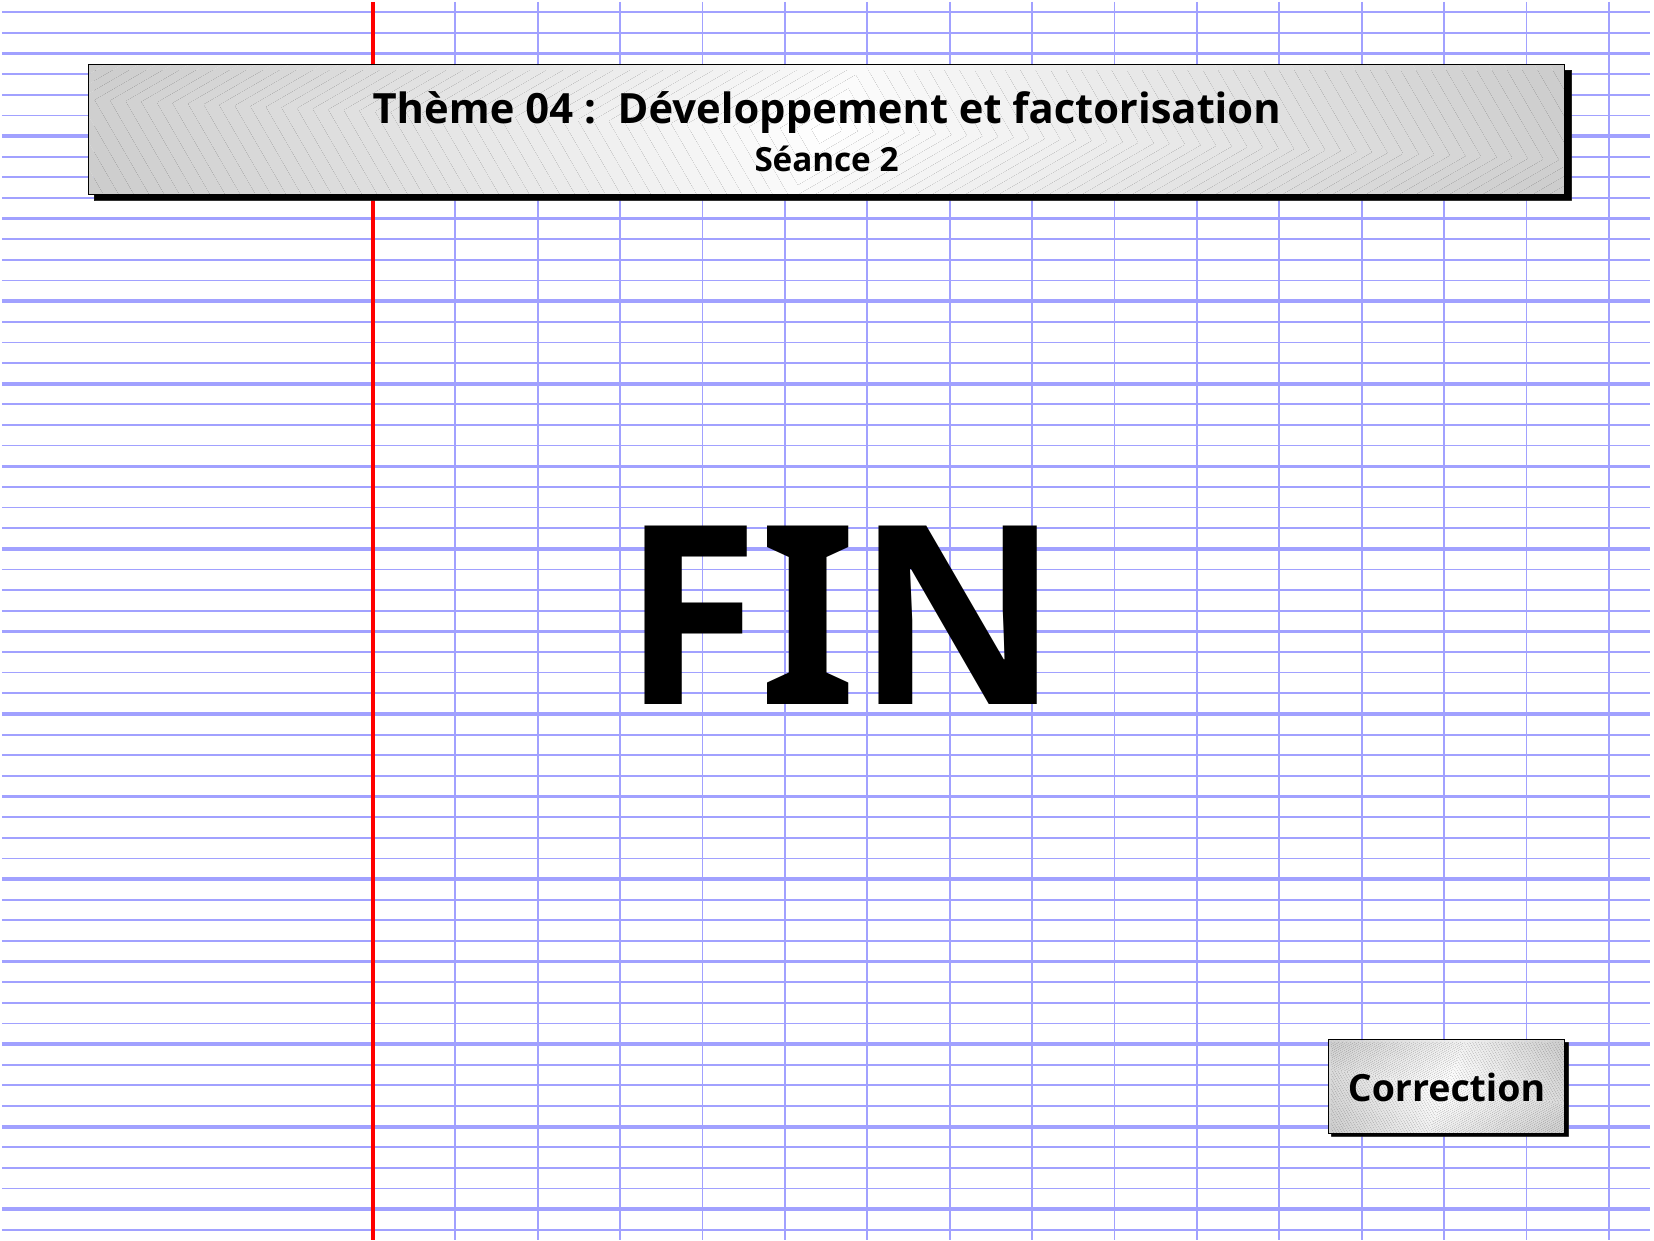

Thème 04 : Développement et factorisation
Séance 2
FIN
Correction